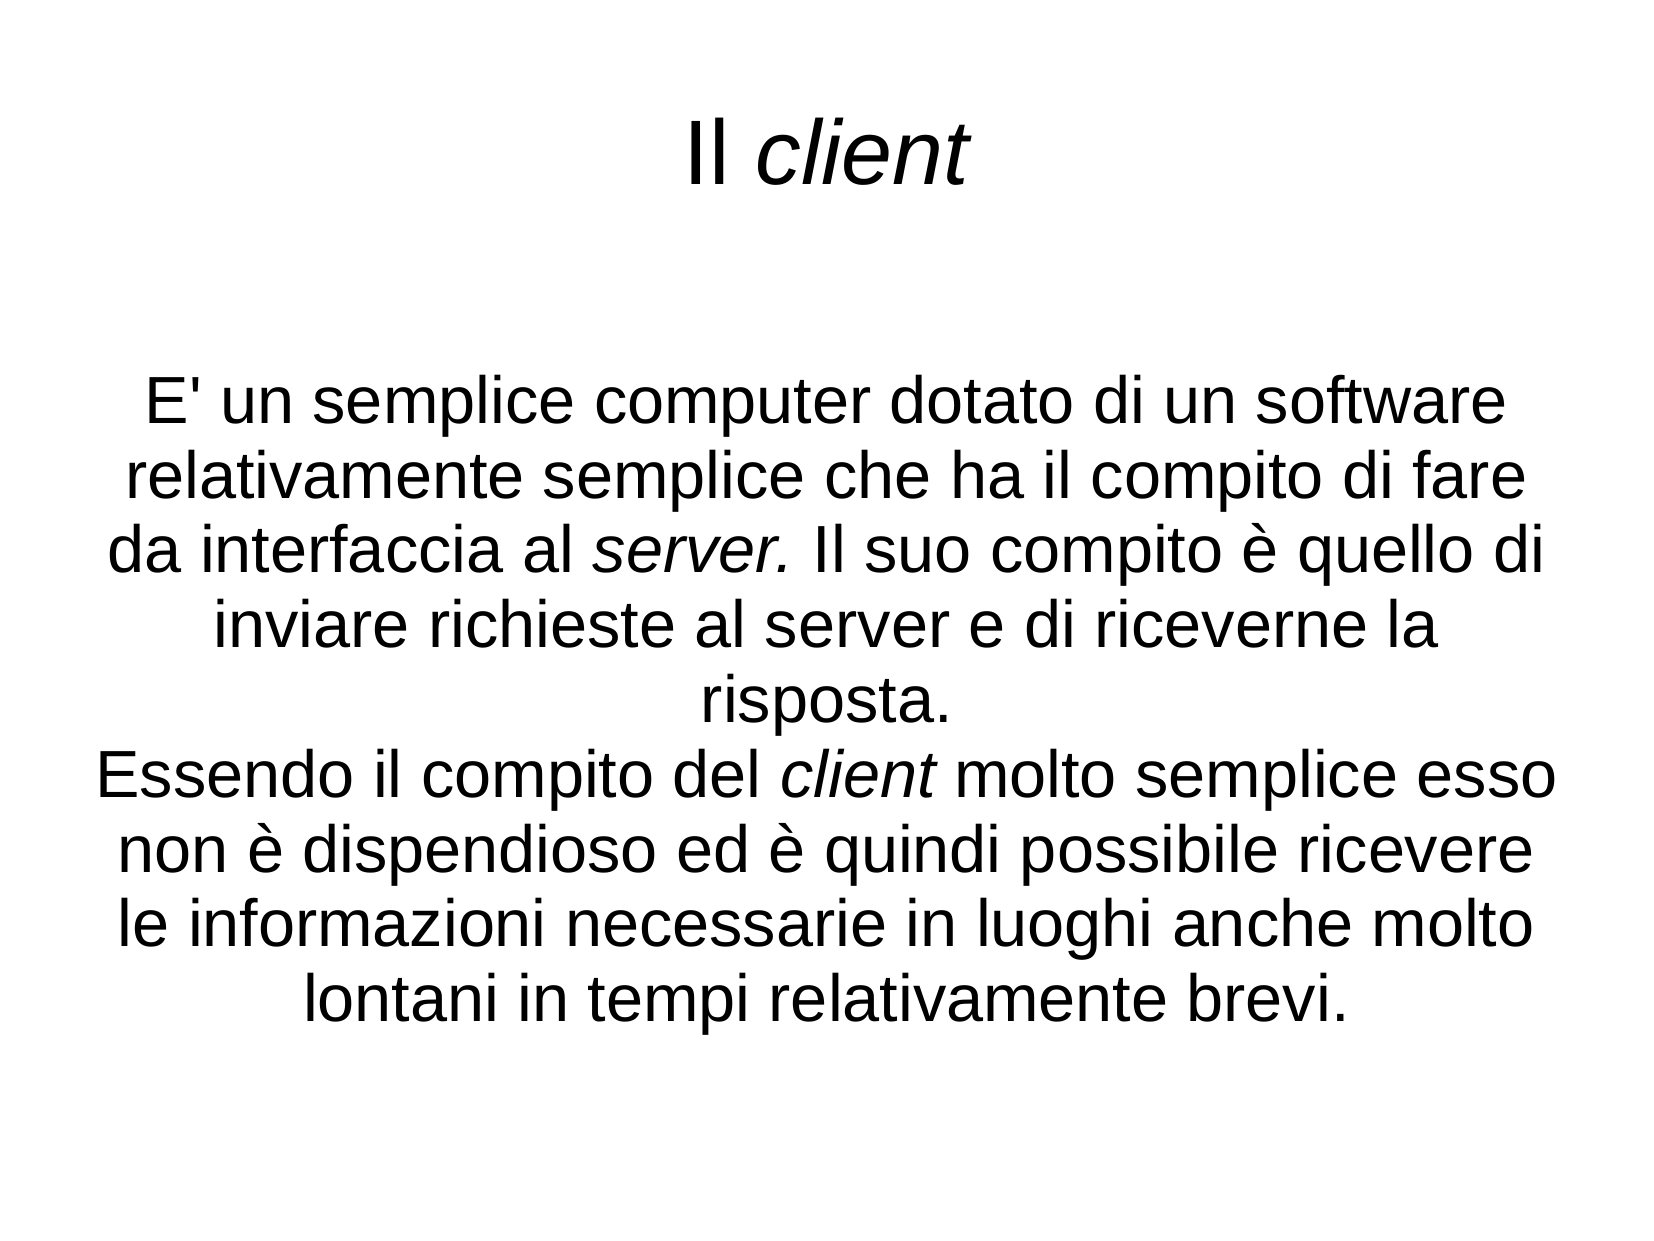

Il client
# E' un semplice computer dotato di un software relativamente semplice che ha il compito di fare da interfaccia al server. Il suo compito è quello di inviare richieste al server e di riceverne la risposta.
Essendo il compito del client molto semplice esso non è dispendioso ed è quindi possibile ricevere le informazioni necessarie in luoghi anche molto lontani in tempi relativamente brevi.